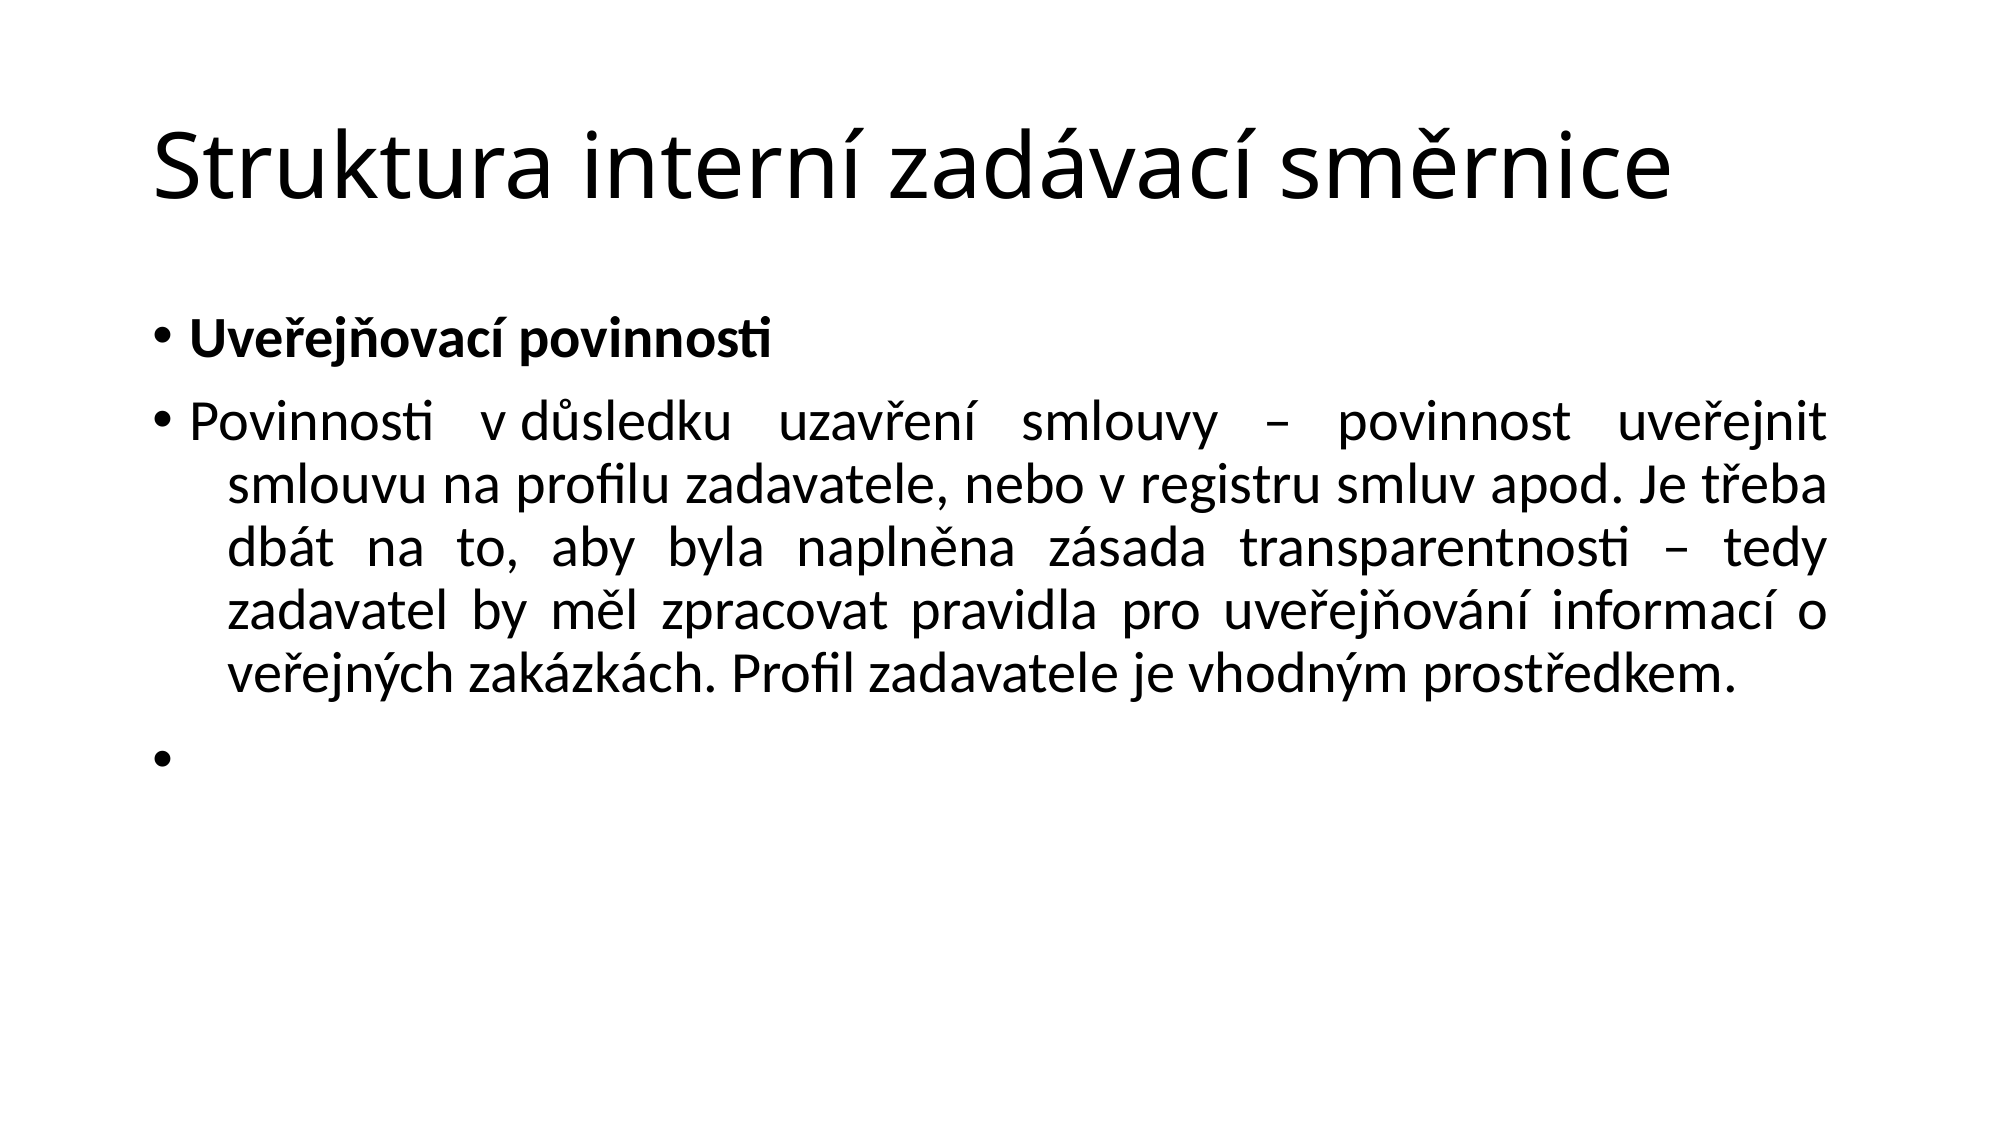

# Struktura interní zadávací směrnice
Uveřejňovací povinnosti
Povinnosti v důsledku uzavření smlouvy – povinnost uveřejnit smlouvu na profilu zadavatele, nebo v registru smluv apod. Je třeba dbát na to, aby byla naplněna zásada transparentnosti – tedy zadavatel by měl zpracovat pravidla pro uveřejňování informací o veřejných zakázkách. Profil zadavatele je vhodným prostředkem.